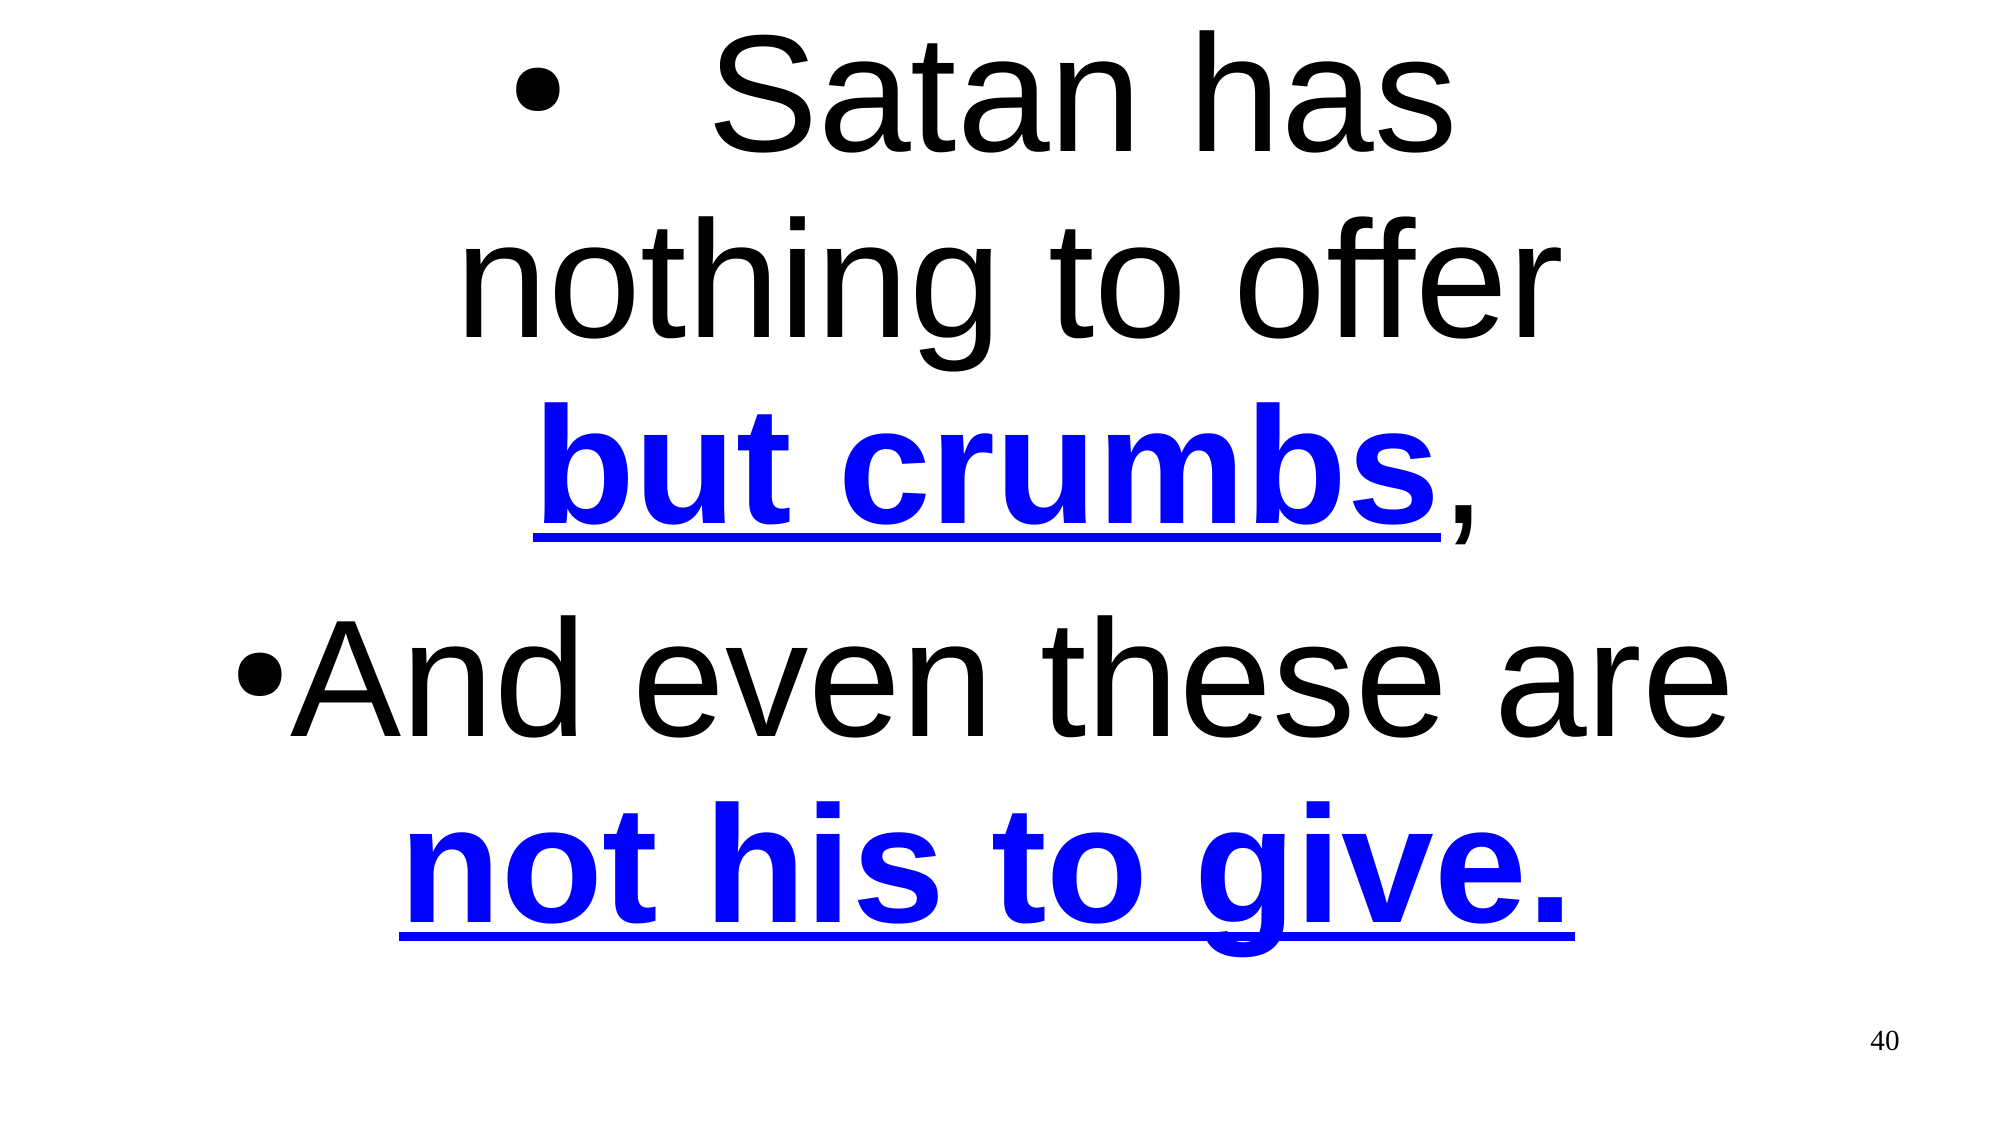

# Satan has nothing to offer but crumbs,
And even these are
not his to give.
40